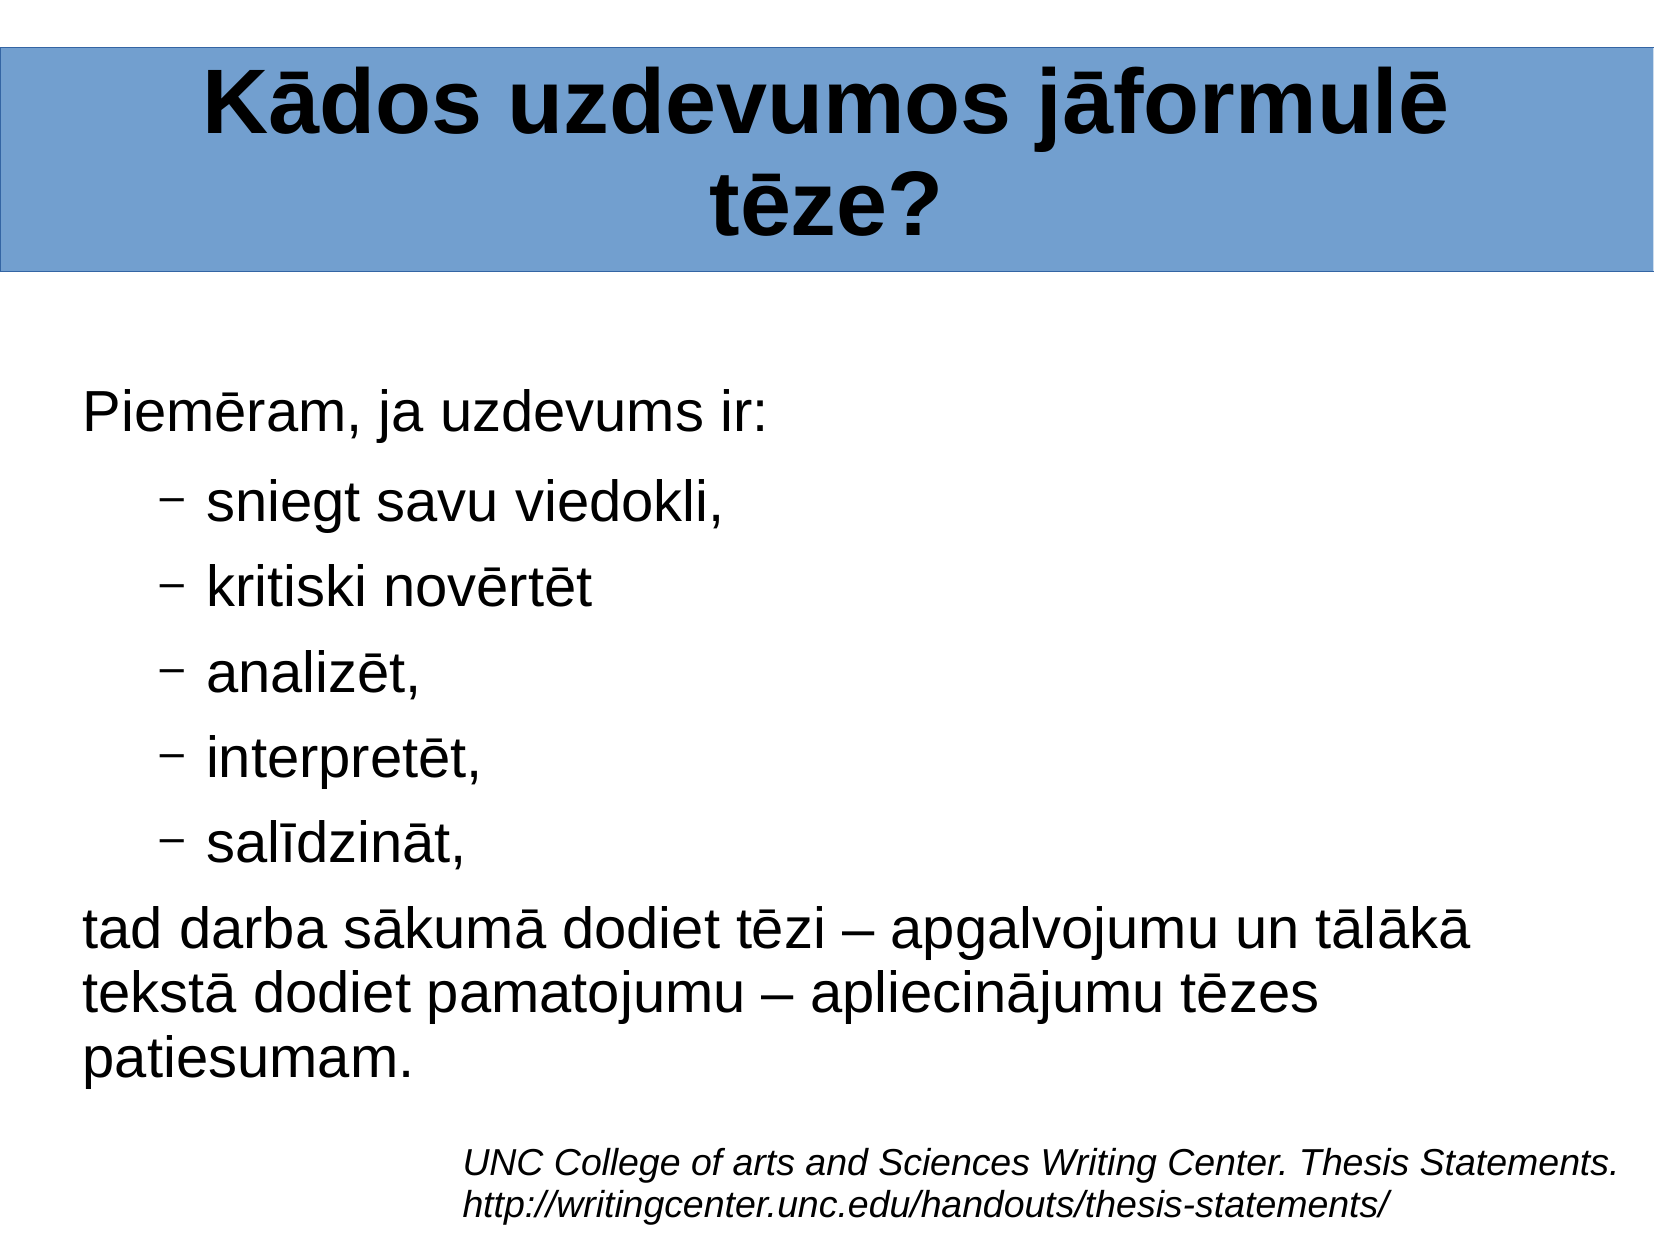

# Kādos uzdevumos jāformulē tēze?
Piemēram, ja uzdevums ir:
sniegt savu viedokli,
kritiski novērtēt
analizēt,
interpretēt,
salīdzināt,
tad darba sākumā dodiet tēzi – apgalvojumu un tālākā tekstā dodiet pamatojumu – apliecinājumu tēzes patiesumam.
UNC College of arts and Sciences Writing Center. Thesis Statements.
http://writingcenter.unc.edu/handouts/thesis-statements/